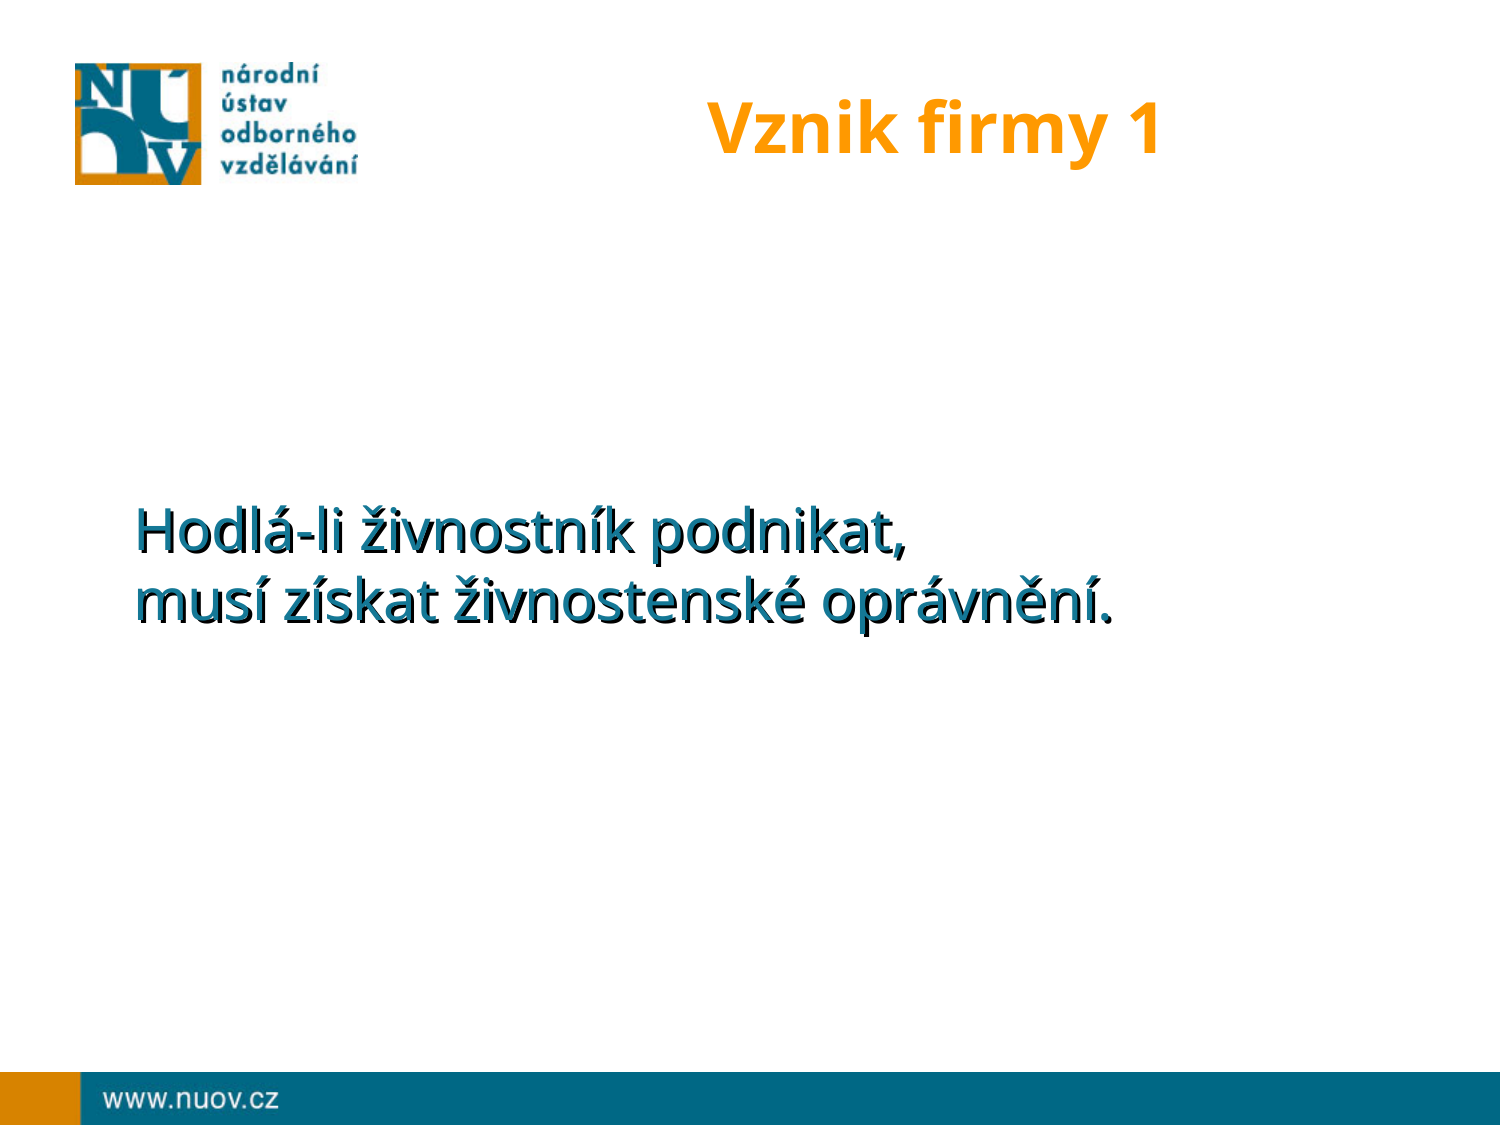

Vznik firmy 1
Hodlá-li živnostník podnikat,
musí získat živnostenské oprávnění.